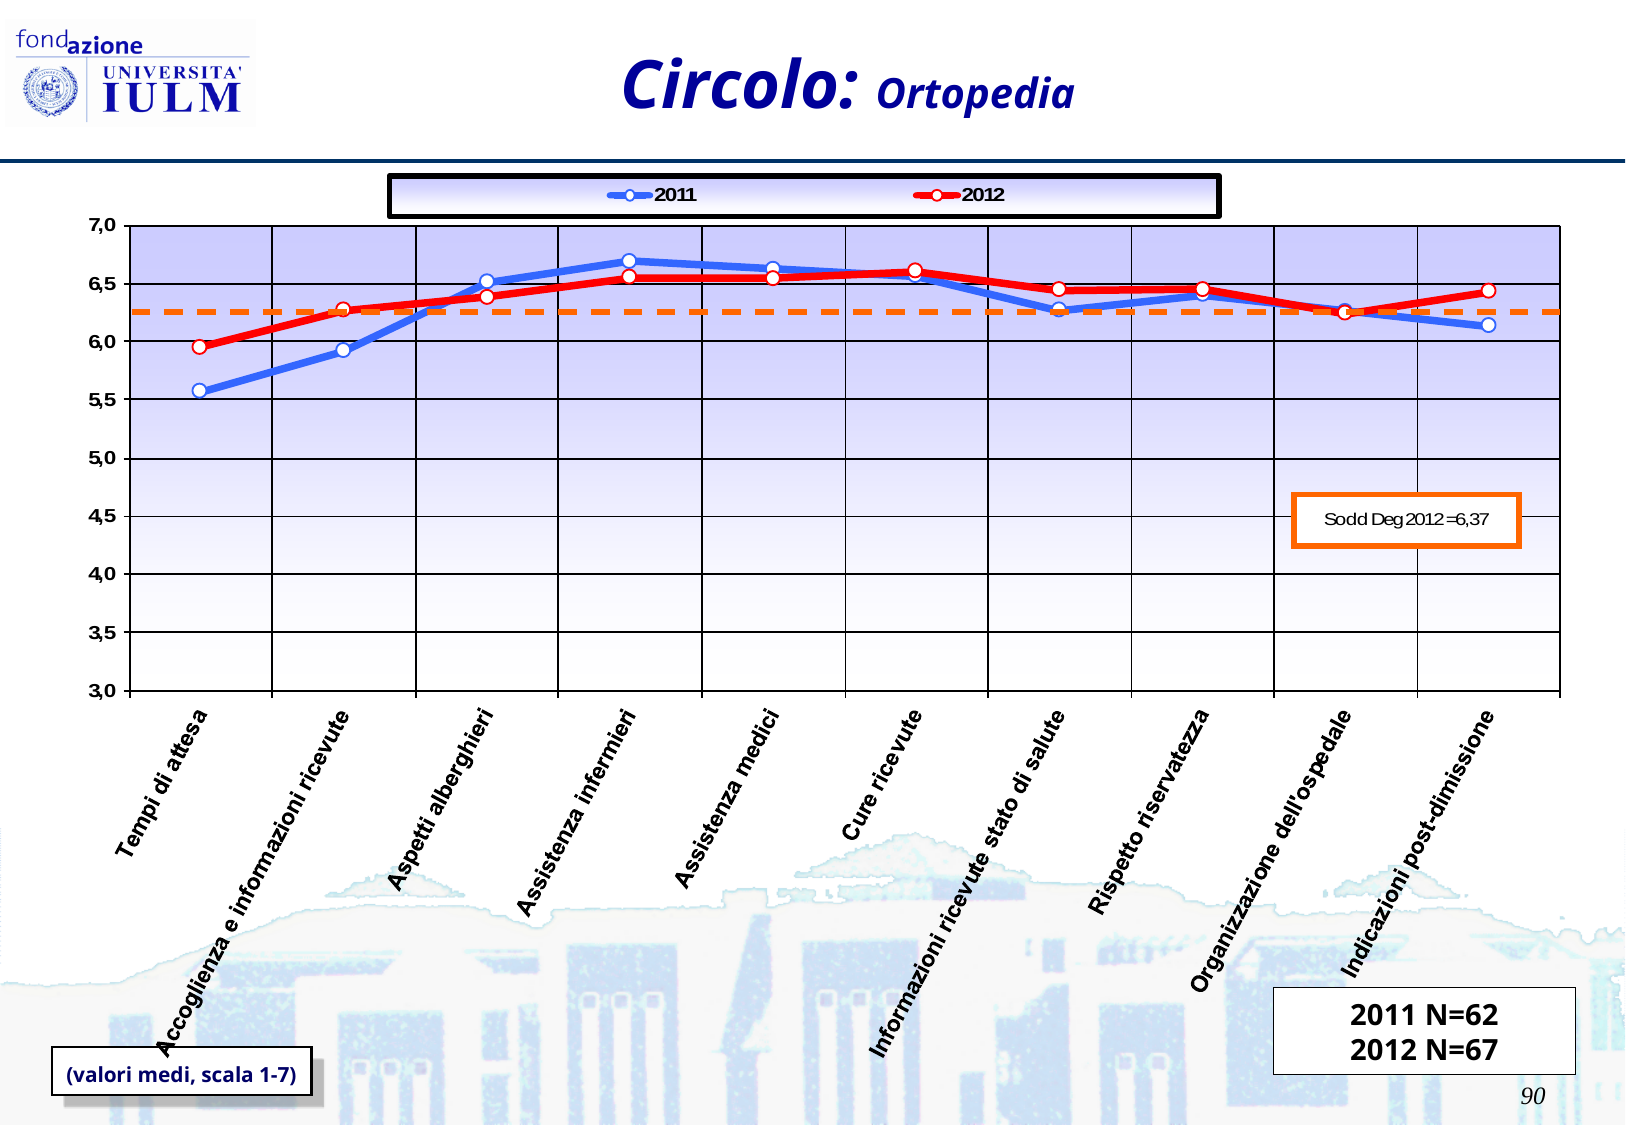

Circolo: Ortopedia
2011 N=62
2012 N=67
(valori medi, scala 1-7)